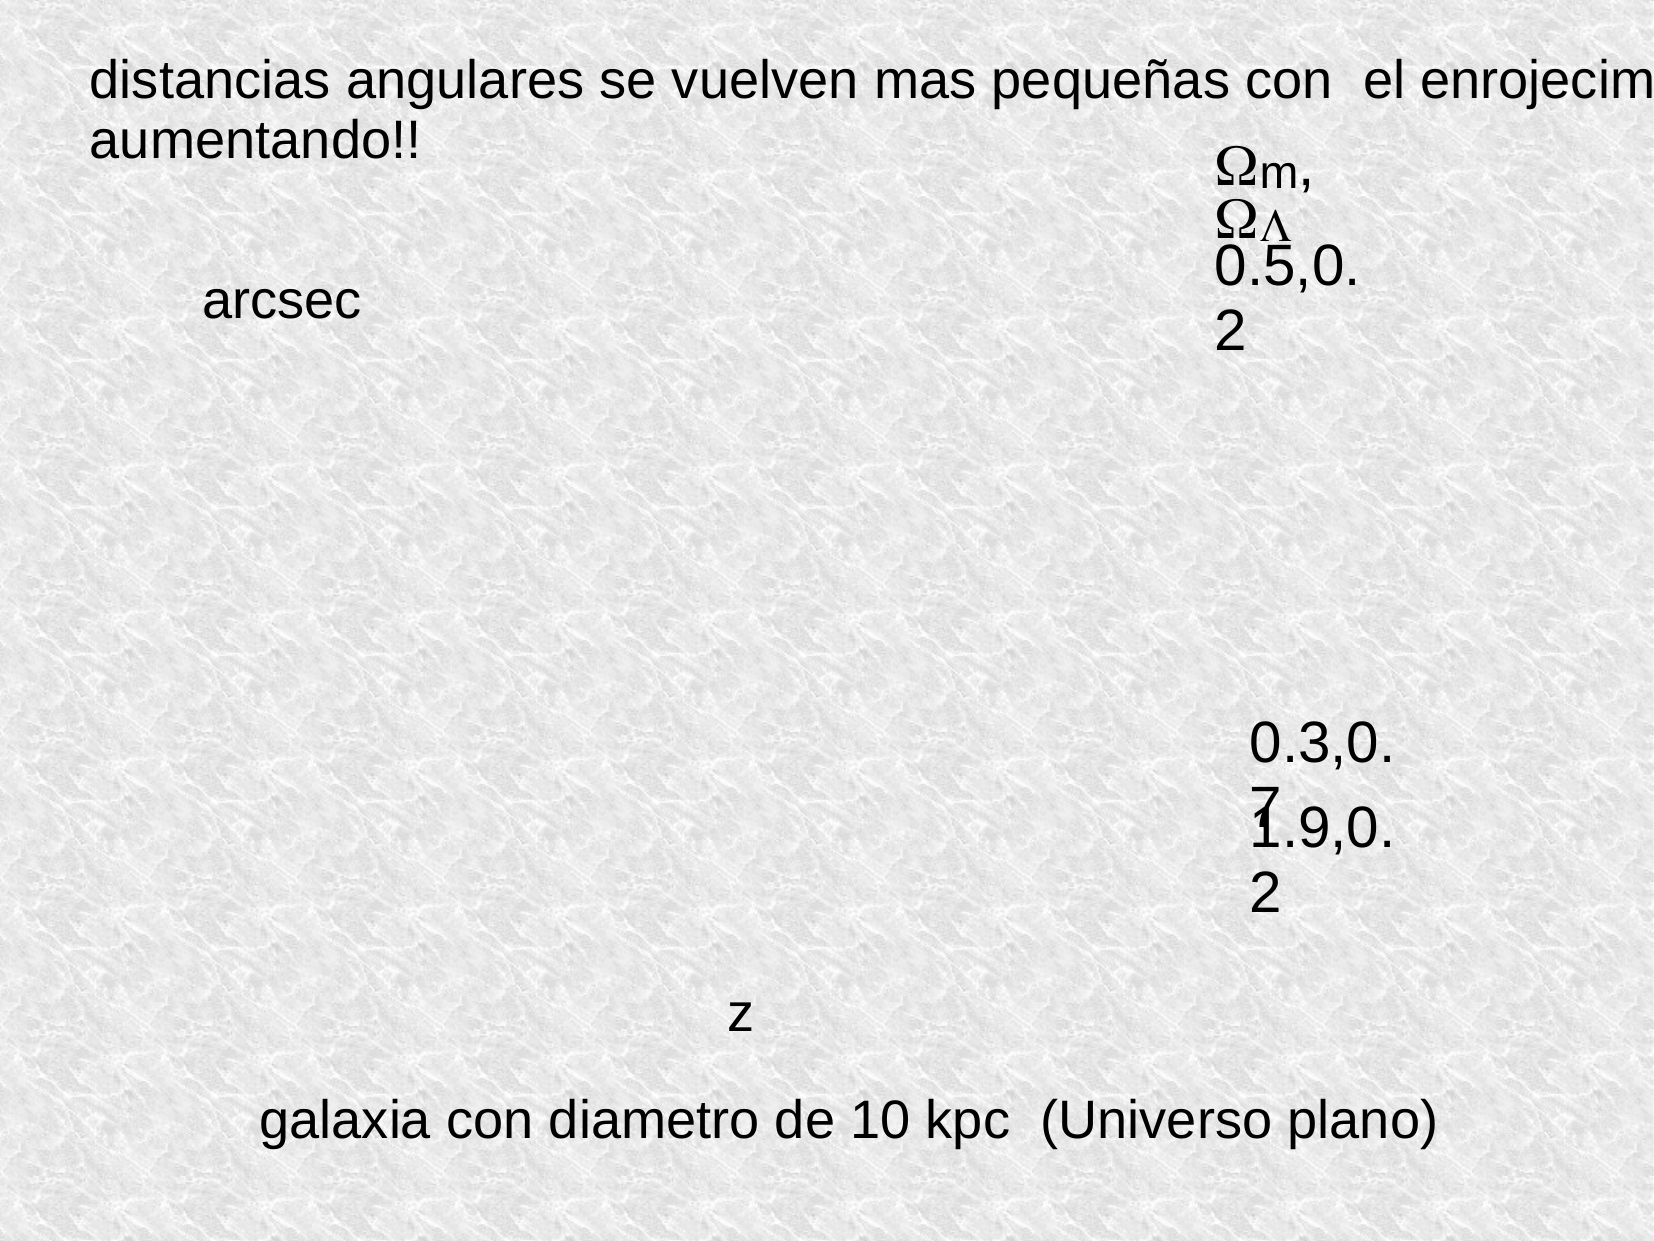

distancias angulares se vuelven mas pequeñas con el enrojecimiento
aumentando!!
m, 
0.5,0.2
arcsec
0.3,0.7
1.9,0.2
z
galaxia con diametro de 10 kpc (Universo plano)